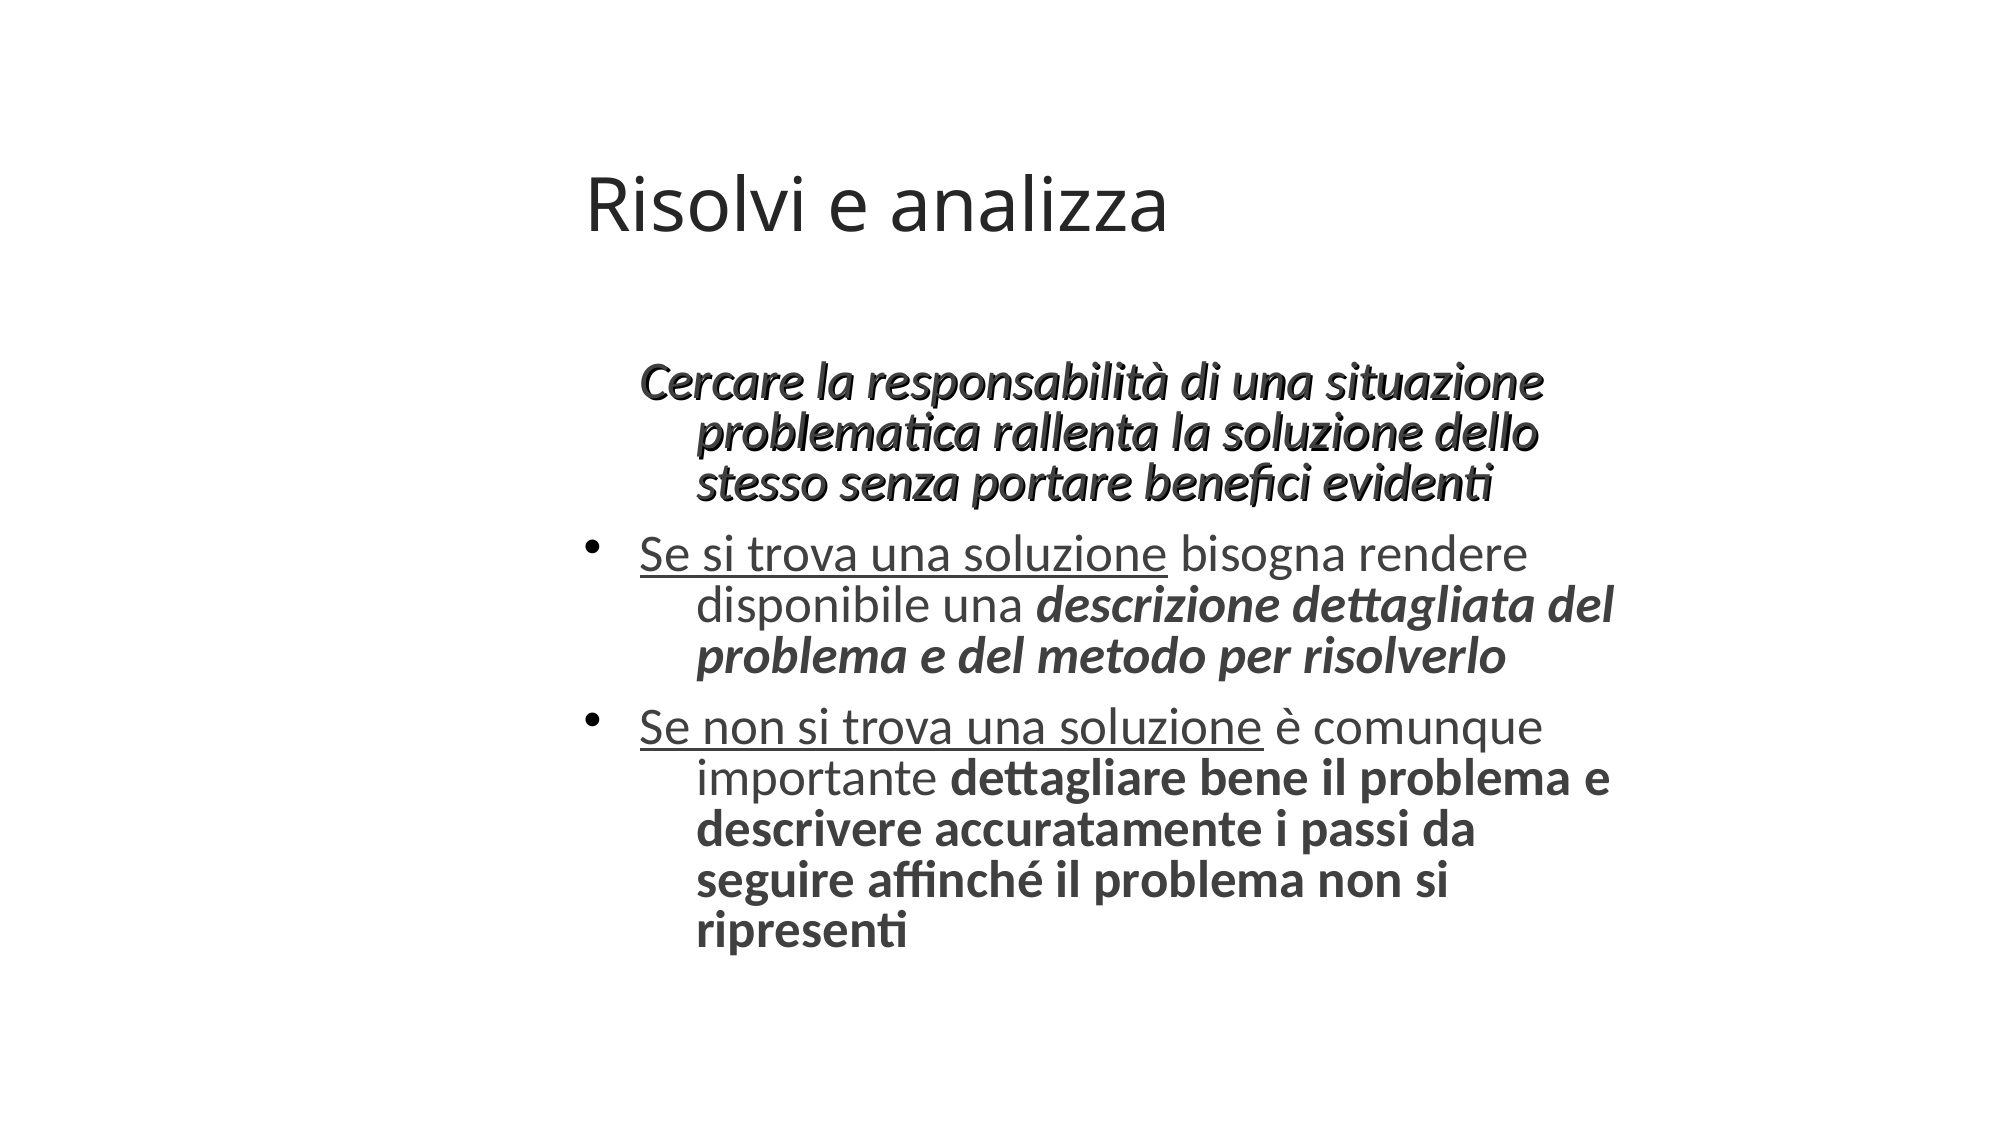

# Risolvi e analizza
Cercare la responsabilità di una situazione problematica rallenta la soluzione dello stesso senza portare benefici evidenti
Se si trova una soluzione bisogna rendere disponibile una descrizione dettagliata del problema e del metodo per risolverlo
Se non si trova una soluzione è comunque importante dettagliare bene il problema e descrivere accuratamente i passi da seguire affinché il problema non si ripresenti